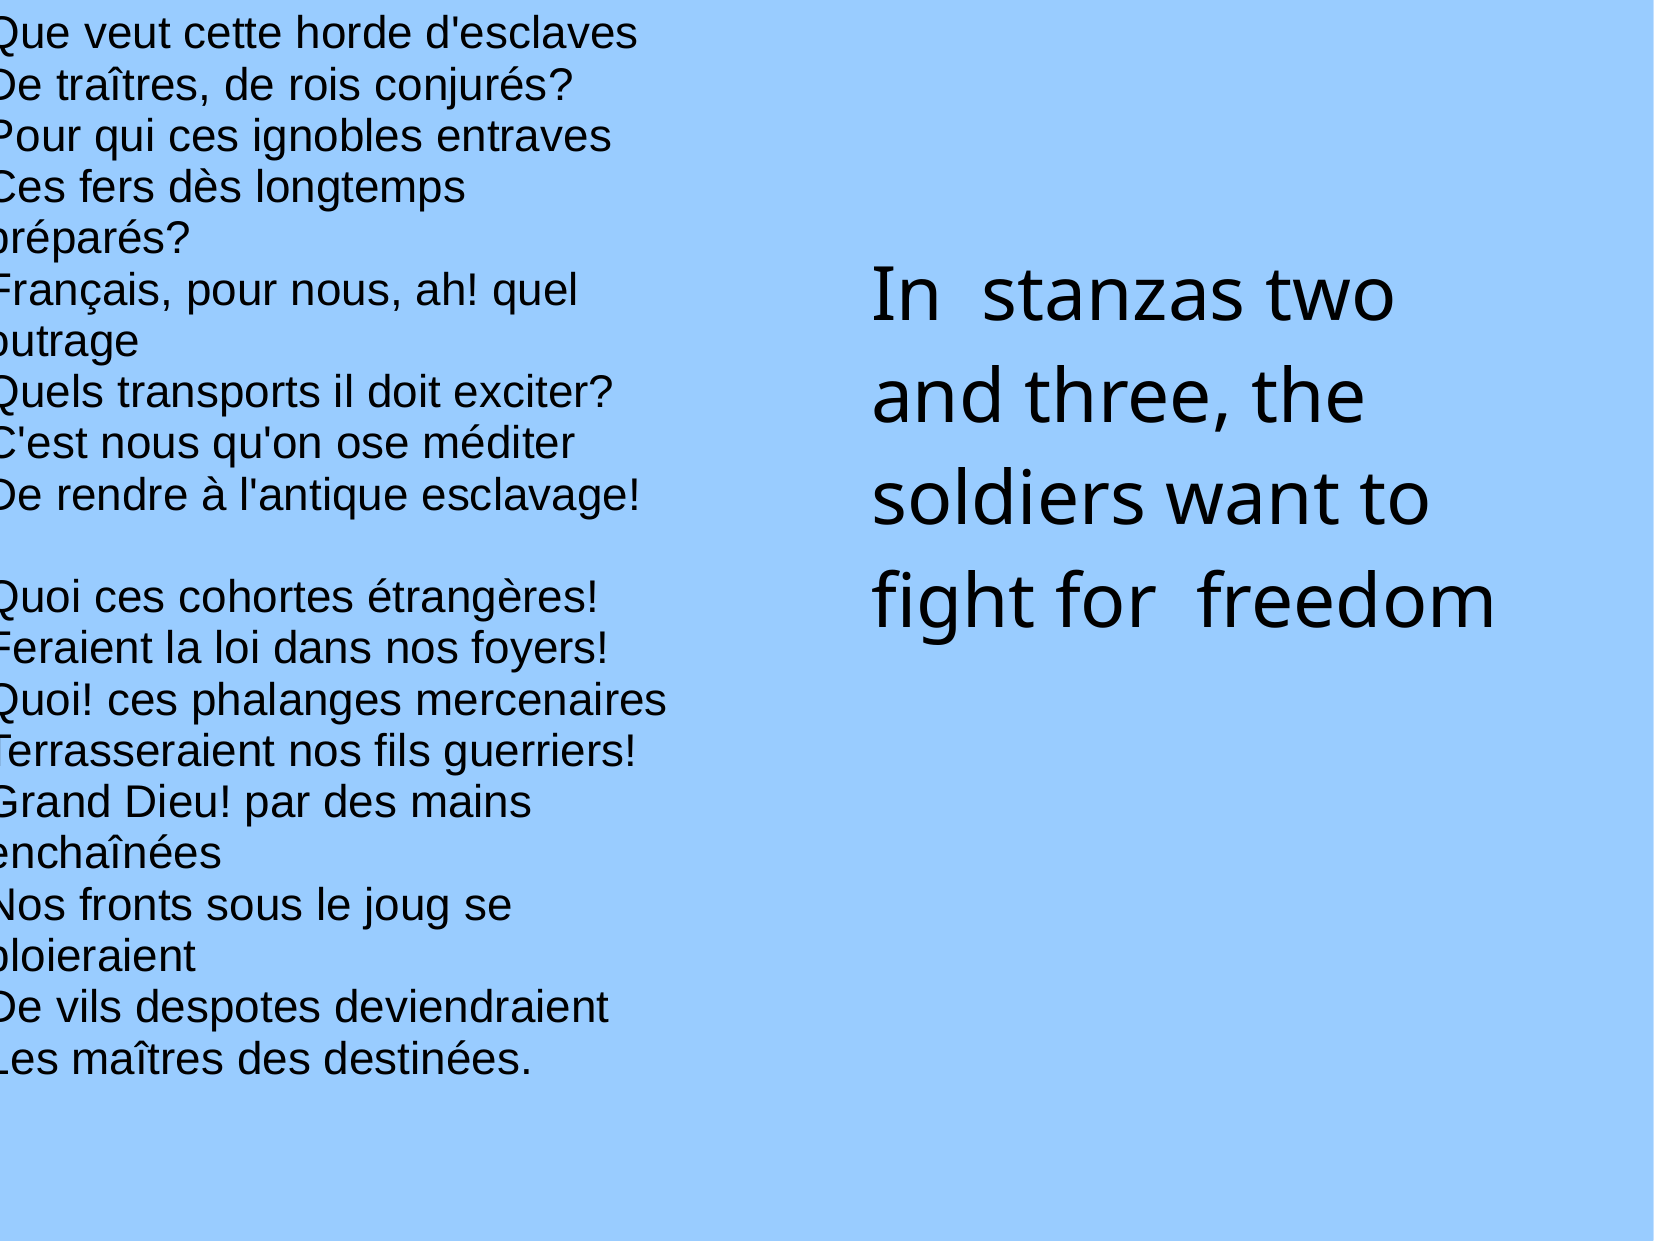

Que veut cette horde d'esclaves
De traîtres, de rois conjurés?
Pour qui ces ignobles entraves
Ces fers dès longtemps préparés?
Français, pour nous, ah! quel outrage
Quels transports il doit exciter?
C'est nous qu'on ose méditer
De rendre à l'antique esclavage!
Quoi ces cohortes étrangères!
Feraient la loi dans nos foyers!
Quoi! ces phalanges mercenaires
Terrasseraient nos fils guerriers!
Grand Dieu! par des mains enchaînées
Nos fronts sous le joug se ploieraient
De vils despotes deviendraient
Les maîtres des destinées.
In stanzas two and three, the soldiers want to fight for freedom